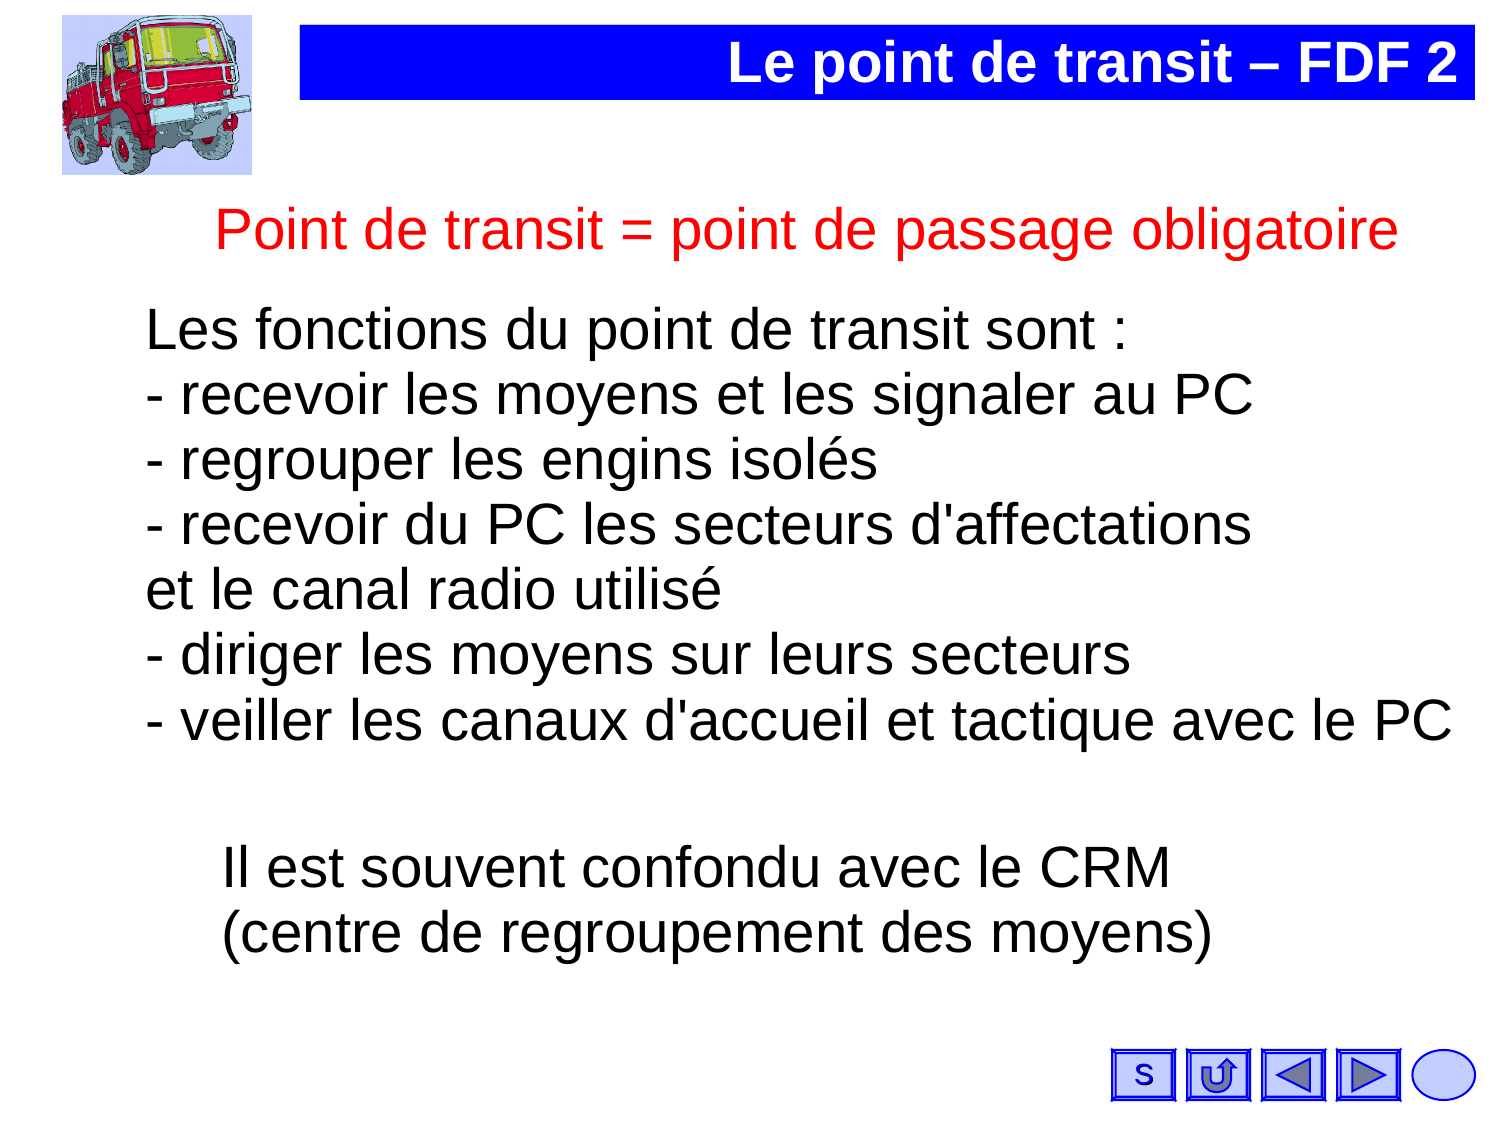

Le point de transit – FDF 2
Point de transit = point de passage obligatoire
Les fonctions du point de transit sont :
- recevoir les moyens et les signaler au PC
- regrouper les engins isolés
- recevoir du PC les secteurs d'affectations
et le canal radio utilisé
- diriger les moyens sur leurs secteurs
- veiller les canaux d'accueil et tactique avec le PC
Il est souvent confondu avec le CRM
(centre de regroupement des moyens)